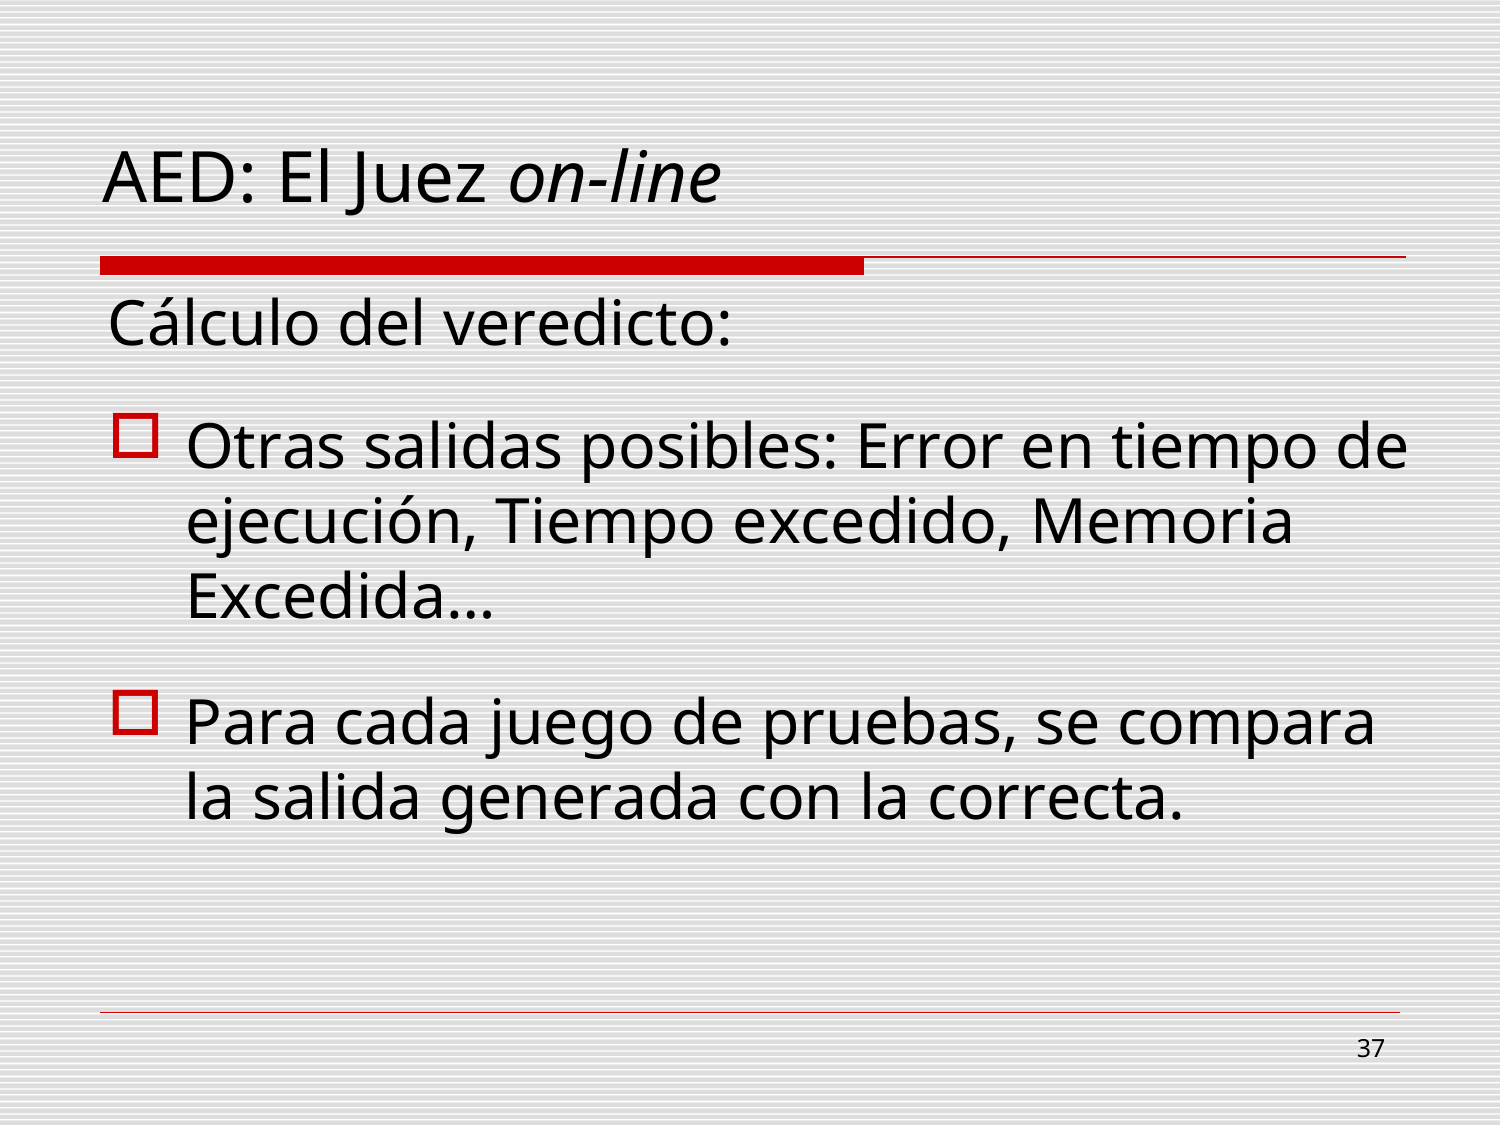

# AED: El Juez on-line
Cálculo del veredicto:
Otras salidas posibles: Error en tiempo de ejecución, Tiempo excedido, Memoria Excedida…
Para cada juego de pruebas, se compara la salida generada con la correcta.